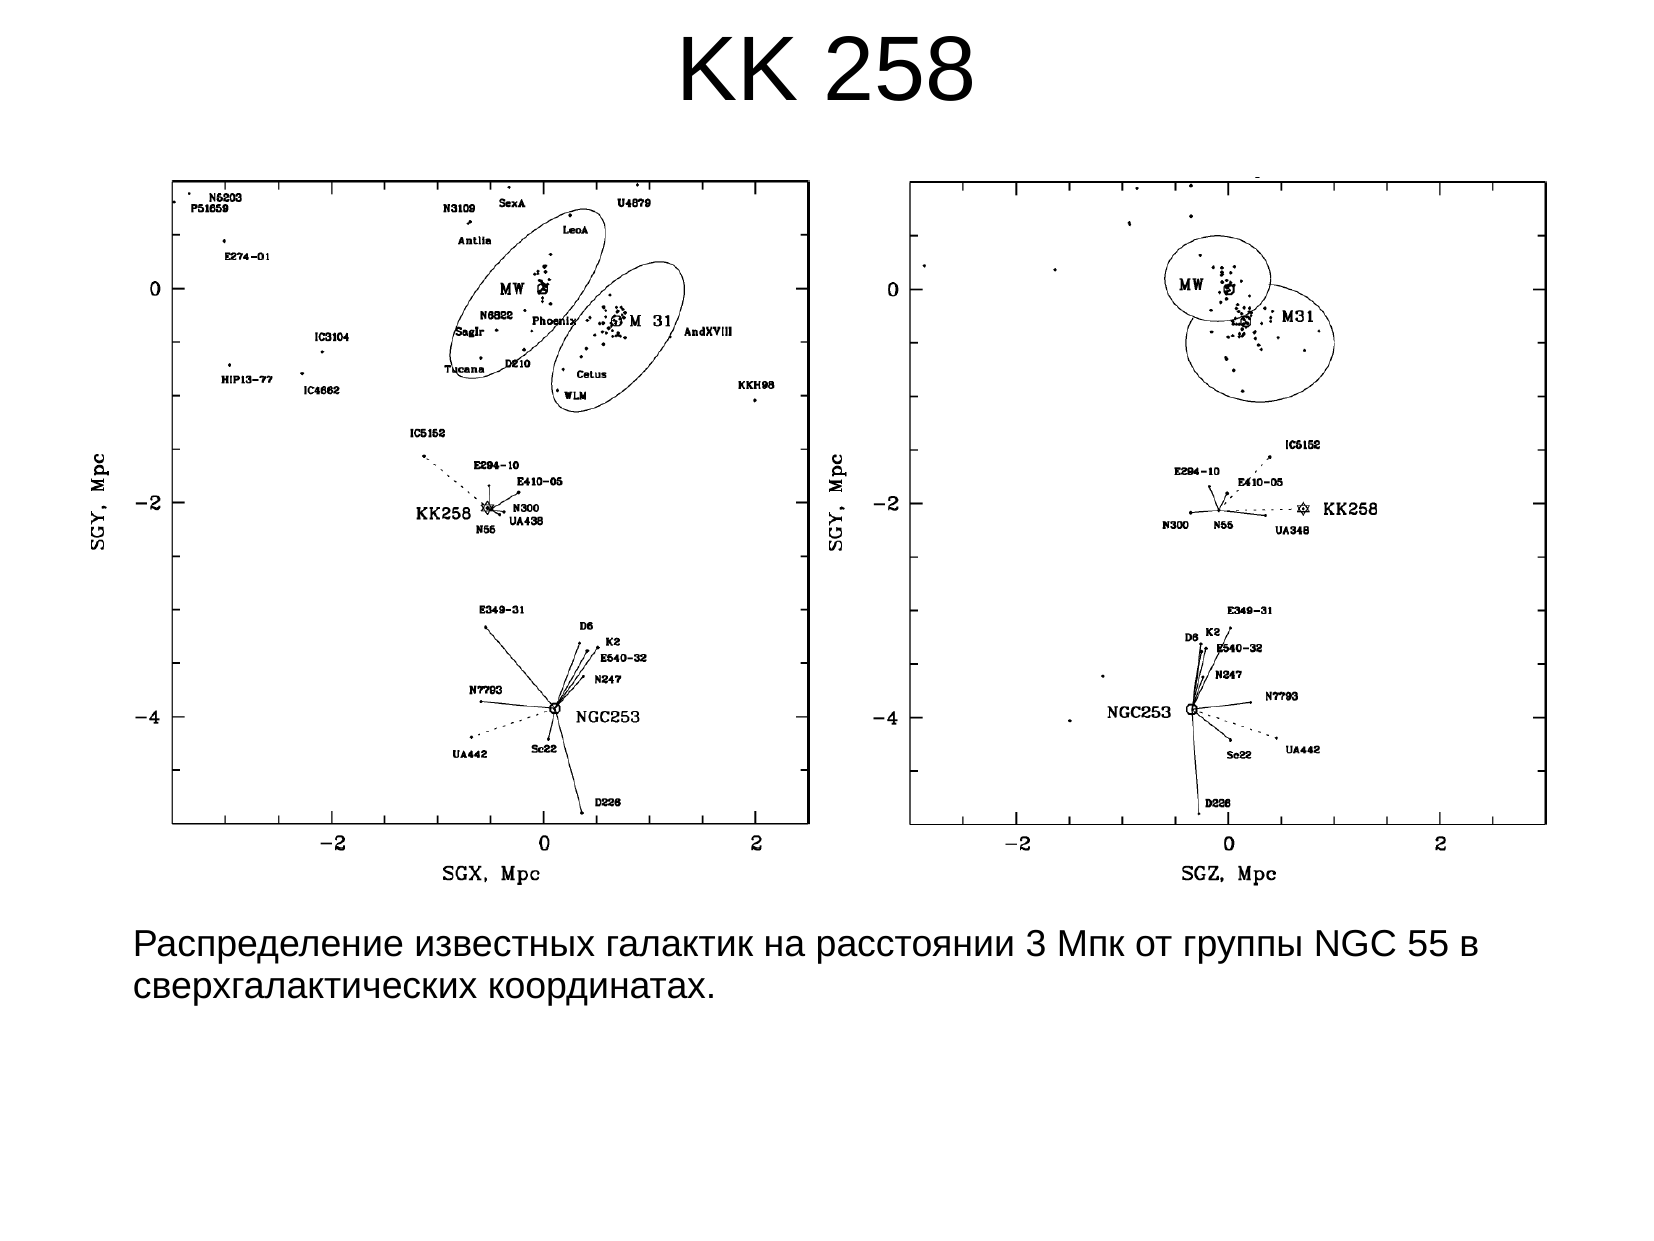

# KK 258
Распределение известных галактик на расстоянии 3 Мпк от группы NGC 55 в сверхгалактических координатах.